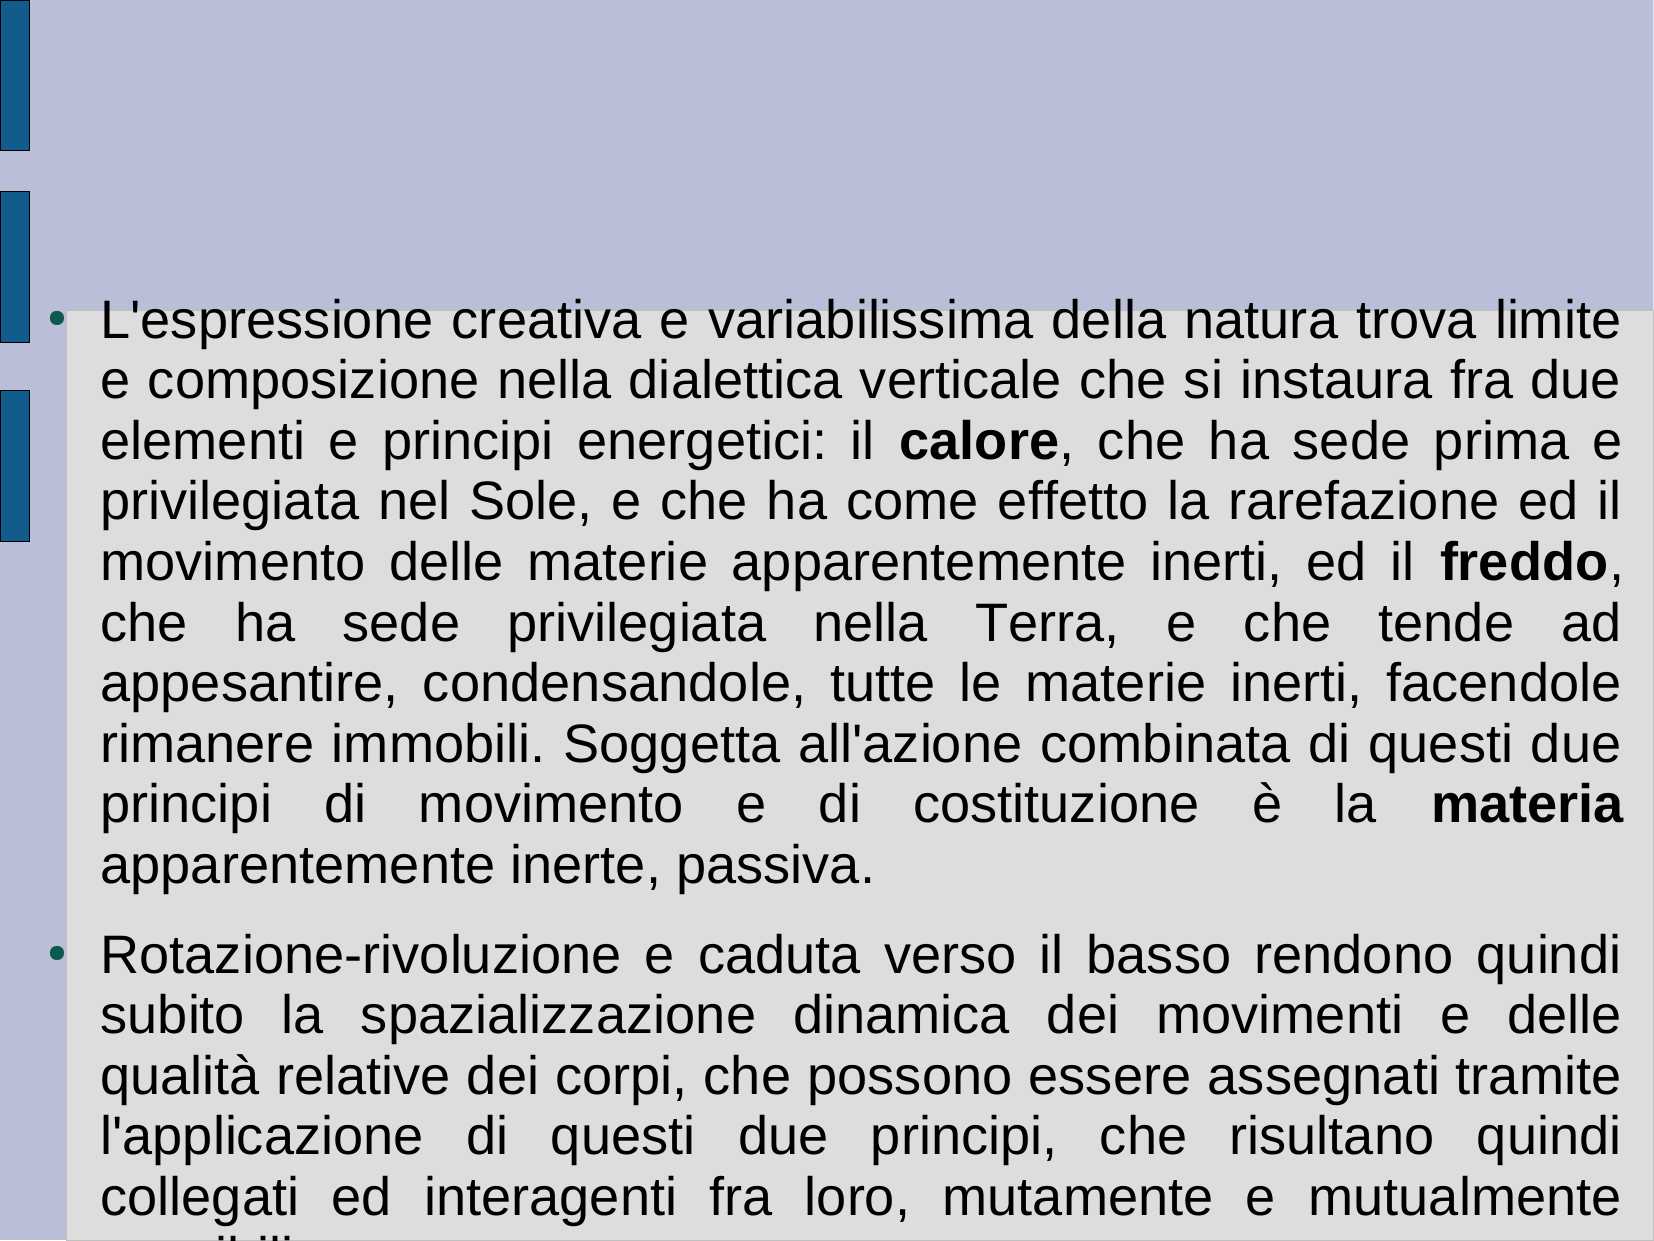

#
L'espressione creativa e variabilissima della natura trova limite e composizione nella dialettica verticale che si instaura fra due elementi e principi energetici: il calore, che ha sede prima e privilegiata nel Sole, e che ha come effetto la rarefazione ed il movimento delle materie apparentemente inerti, ed il freddo, che ha sede privilegiata nella Terra, e che tende ad appesantire, condensandole, tutte le materie inerti, facendole rimanere immobili. Soggetta all'azione combinata di questi due principi di movimento e di costituzione è la materia apparentemente inerte, passiva.
Rotazione-rivoluzione e caduta verso il basso rendono quindi subito la spazializzazione dinamica dei movimenti e delle qualità relative dei corpi, che possono essere assegnati tramite l'applicazione di questi due principi, che risultano quindi collegati ed interagenti fra loro, mutamente e mutualmente sensibili.